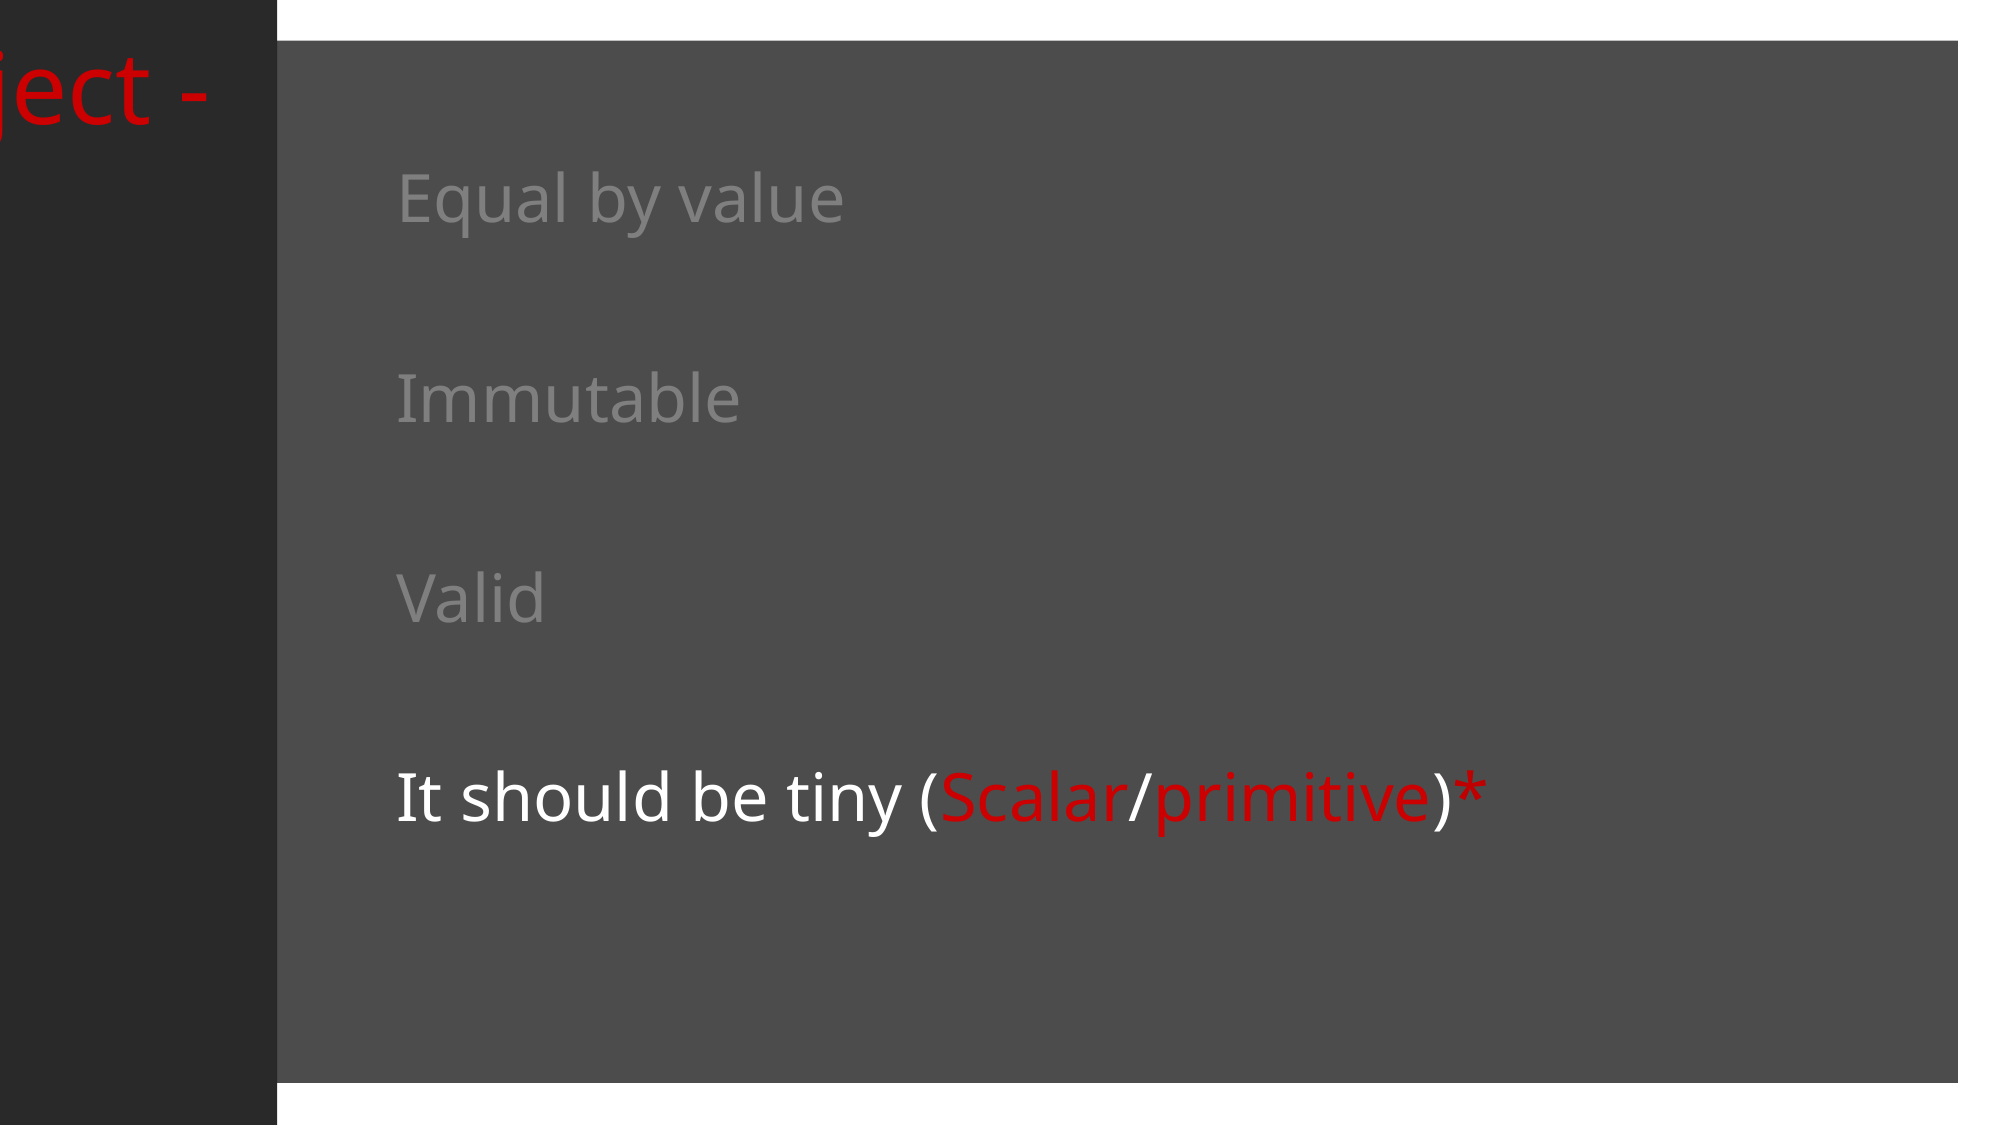

----- single value object -
Equal by value
Immutable
Valid
It should be tiny (Scalar/primitive)*